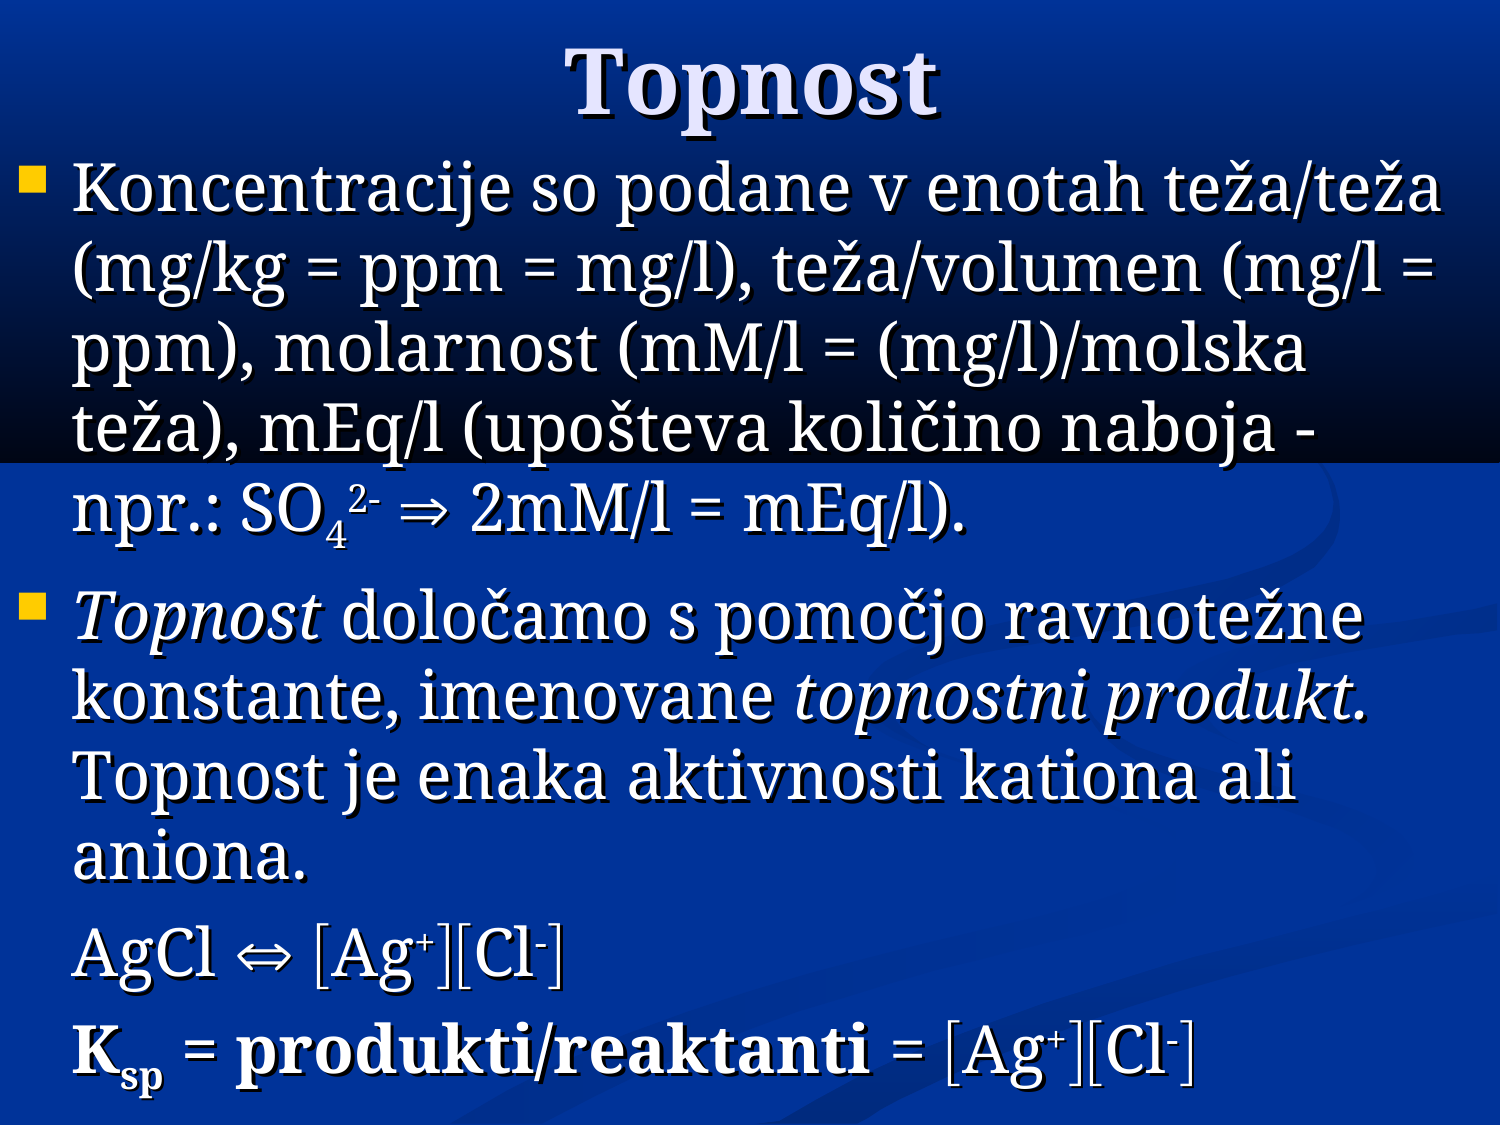

# Topnost
Koncentracije so podane v enotah teža/teža (mg/kg = ppm = mg/l), teža/volumen (mg/l = ppm), molarnost (mM/l = (mg/l)/molska teža), mEq/l (upošteva količino naboja - npr.: SO42-  2mM/l = mEq/l).
Topnost določamo s pomočjo ravnotežne konstante, imenovane topnostni produkt. Topnost je enaka aktivnosti kationa ali aniona.
	AgCl  Ag+Cl-
	Ksp = produkti/reaktanti = Ag+Cl-
	s = Ag+ = Cl- = Ksp